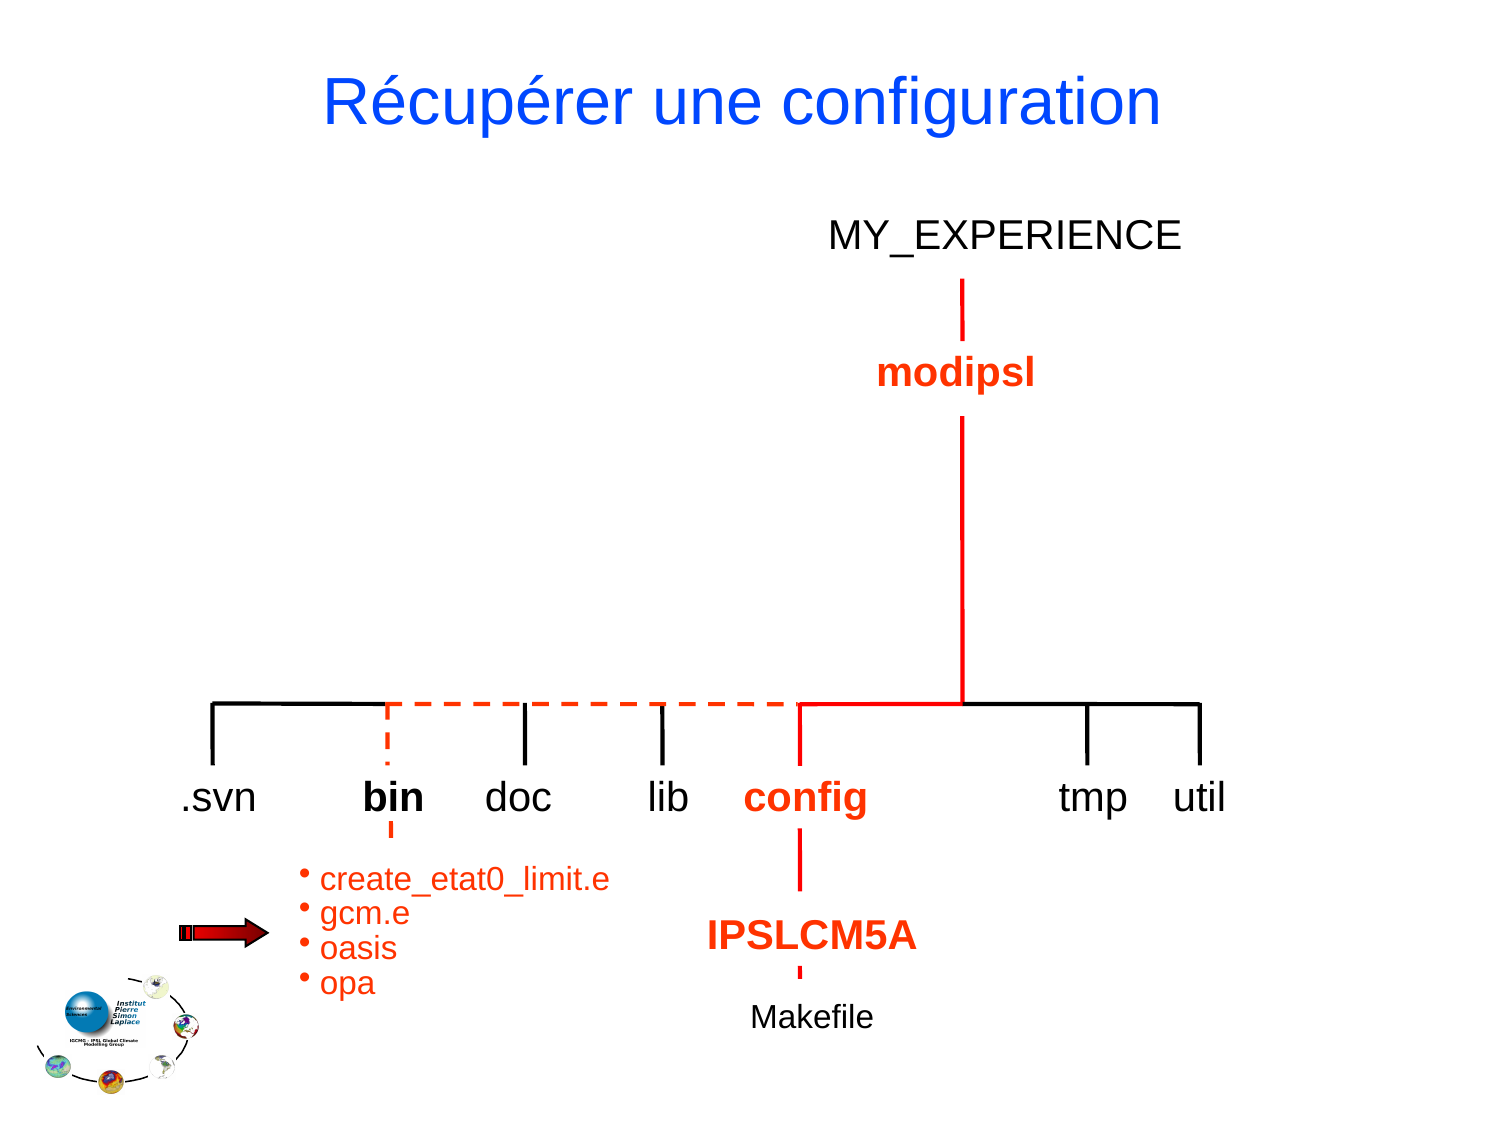

# Récupérer une configuration
MY_EXPERIENCE
modipsl
bin
doc
lib
config
tmp
.svn
util
IPSLCM5A
Makefile
 create_etat0_limit.e
 gcm.e
 oasis
 opa